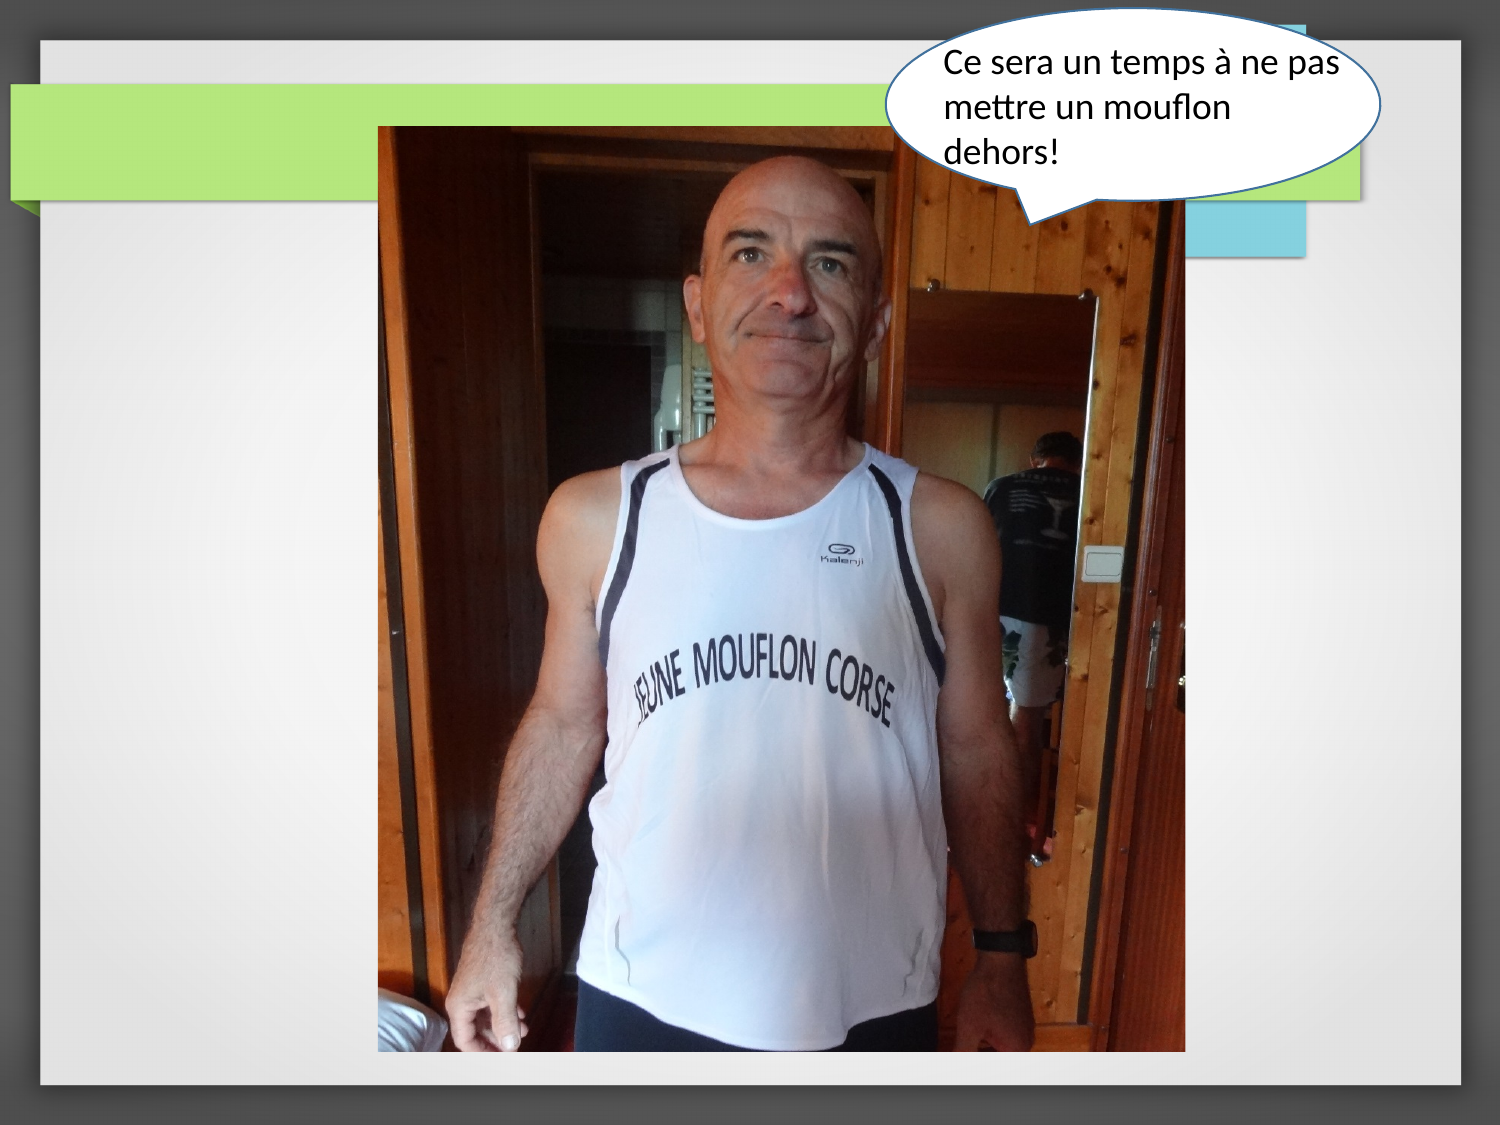

Ce sera un temps à ne pas mettre un mouflon dehors!